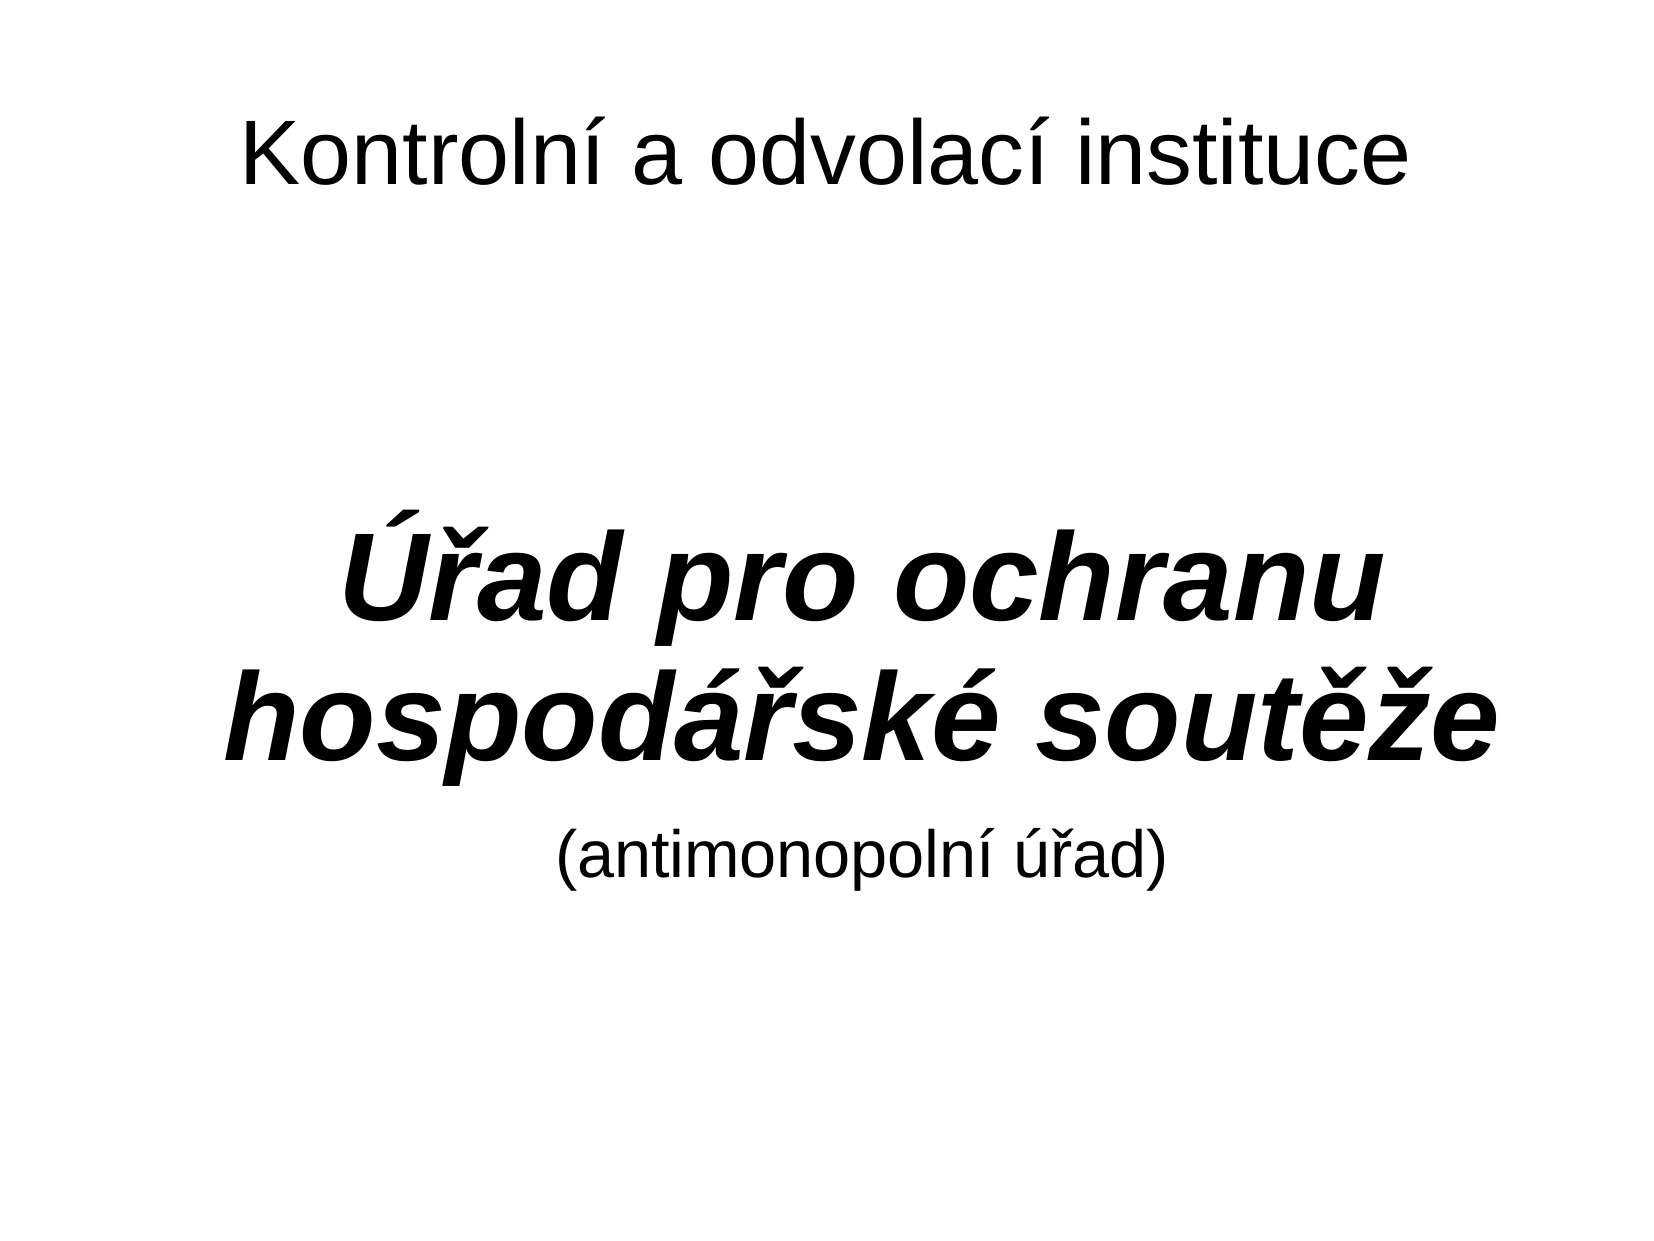

# Kontrolní a odvolací instituce
Úřad pro ochranu hospodářské soutěže
(antimonopolní úřad)